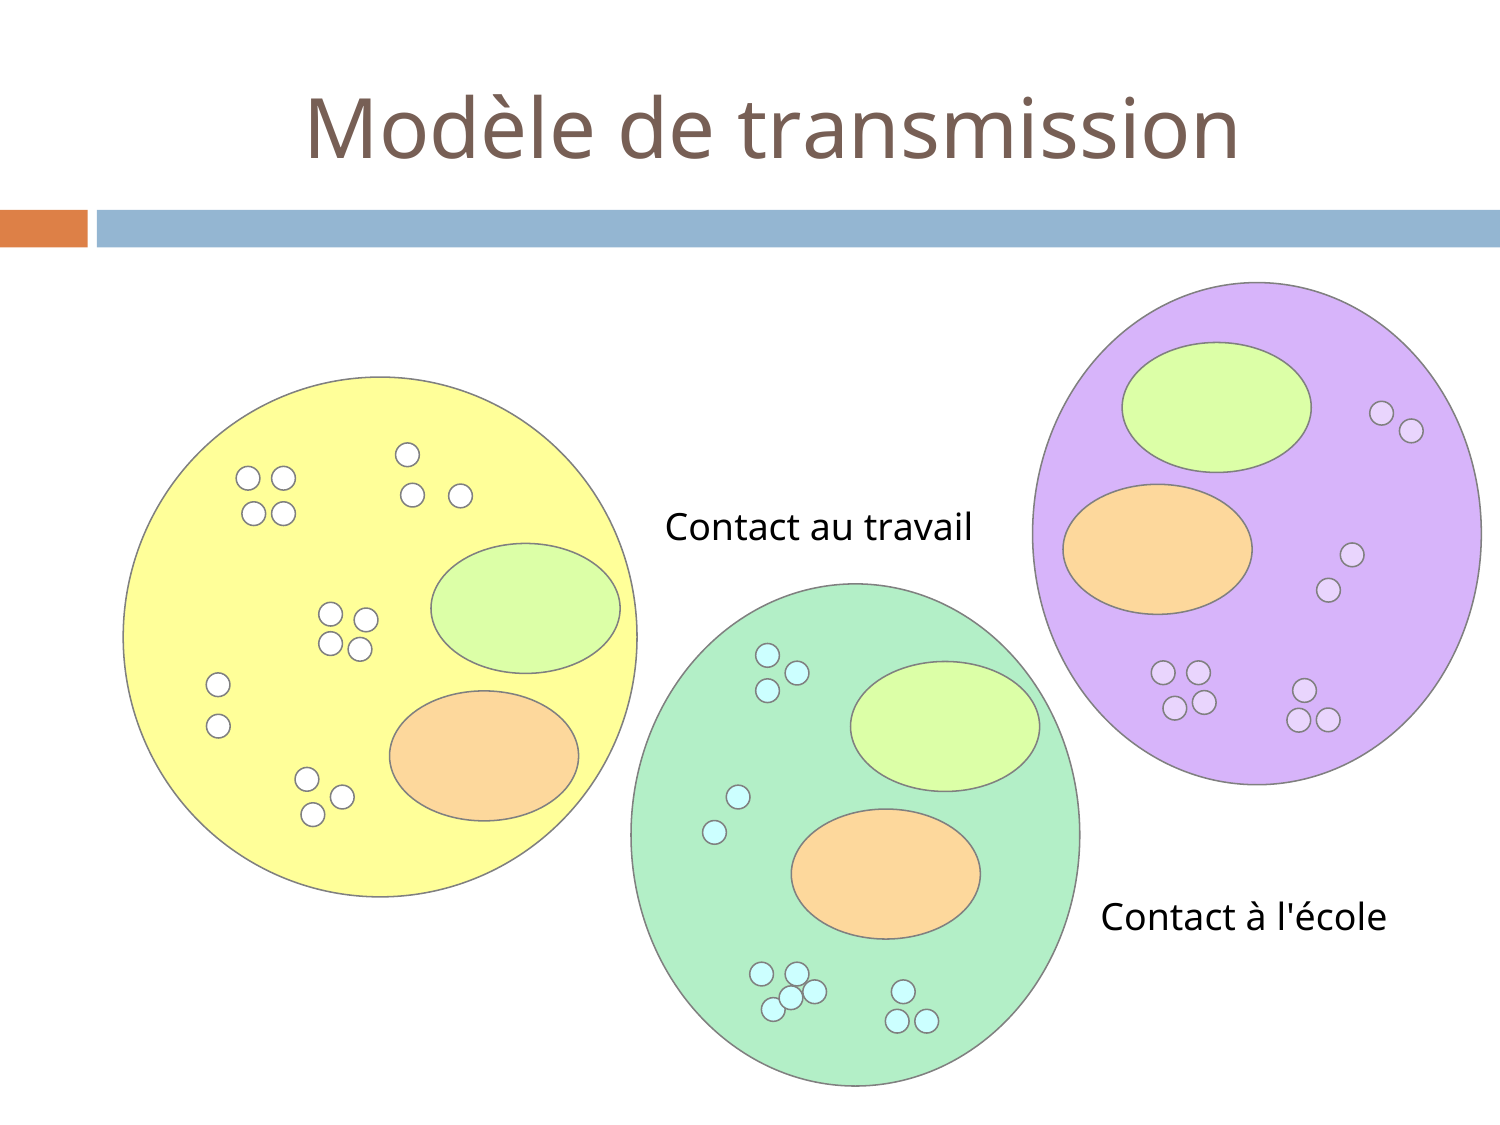

Modèle de transmission
Contact au travail
Contact à l'école